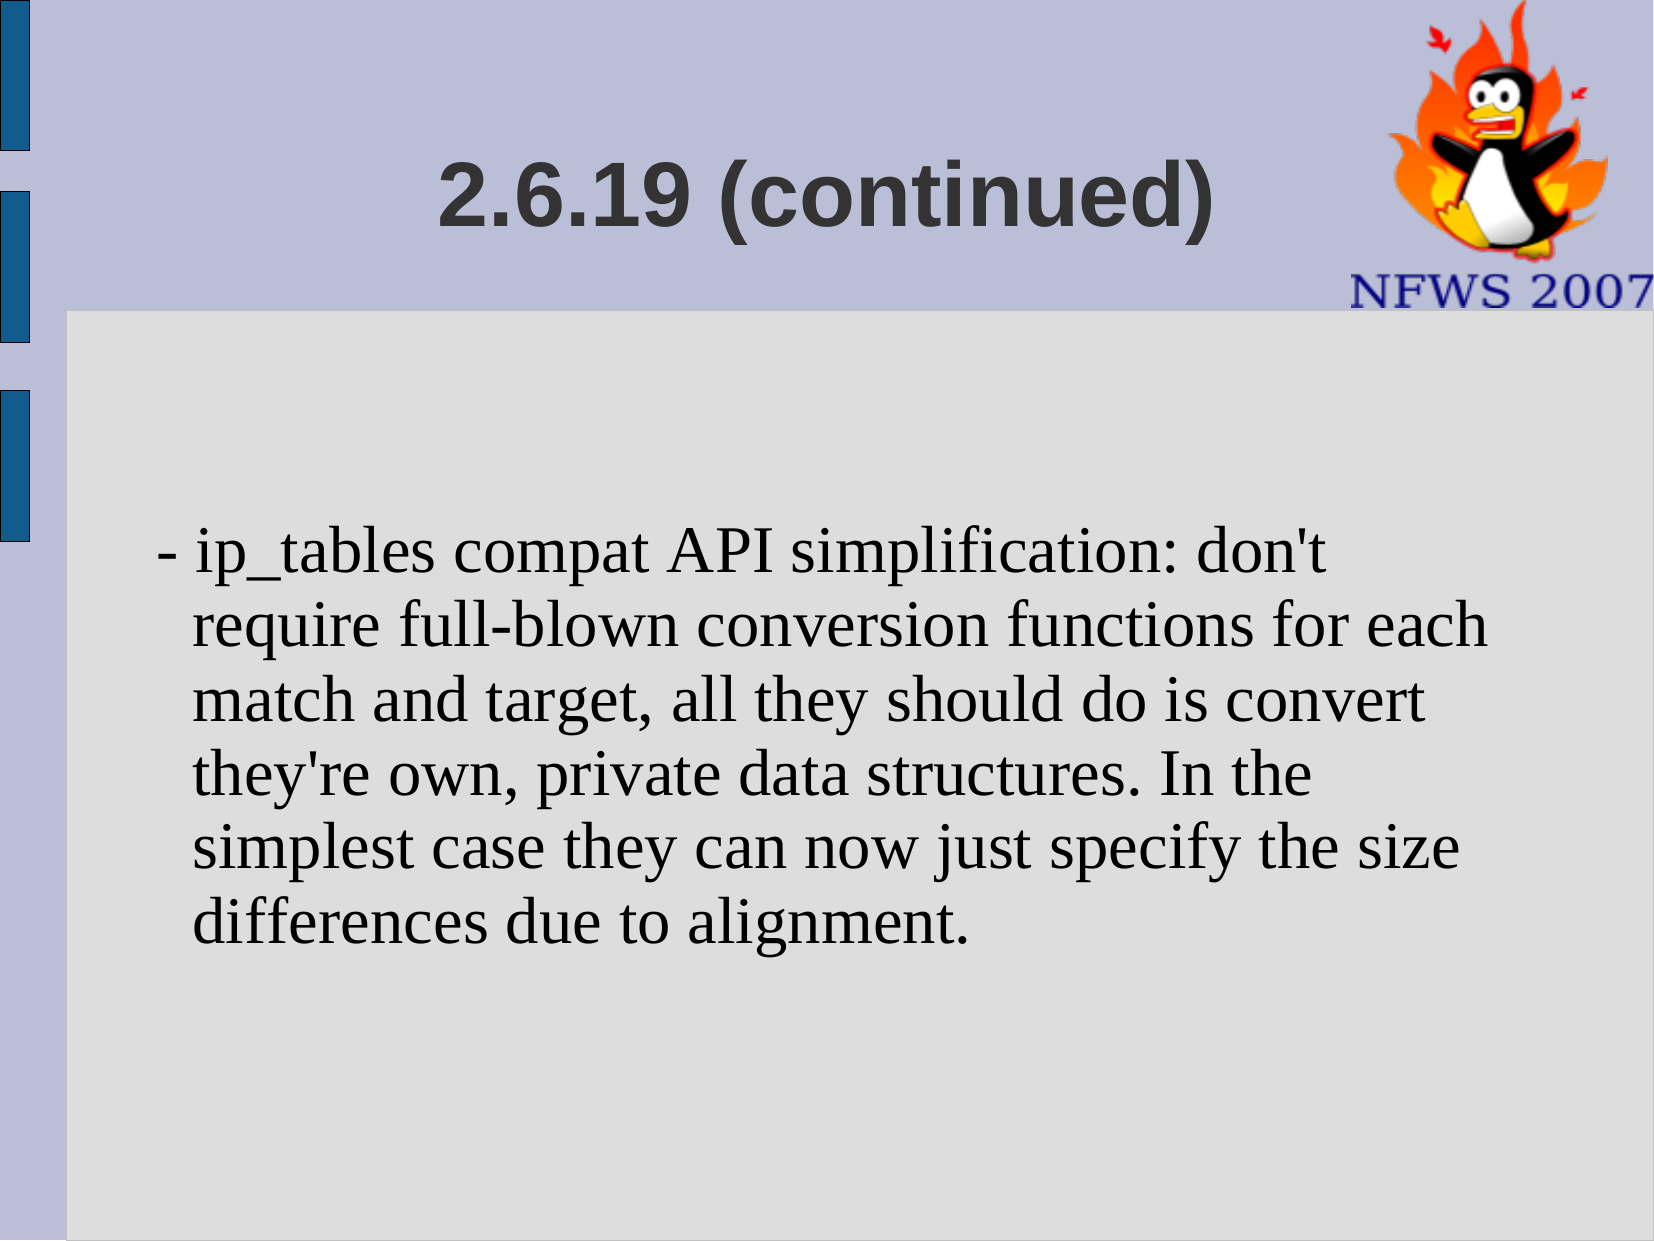

# 2.6.19 (continued)
- ip_tables compat API simplification: don't require full-blown conversion functions for each match and target, all they should do is convert they're own, private data structures. In the simplest case they can now just specify the size differences due to alignment.